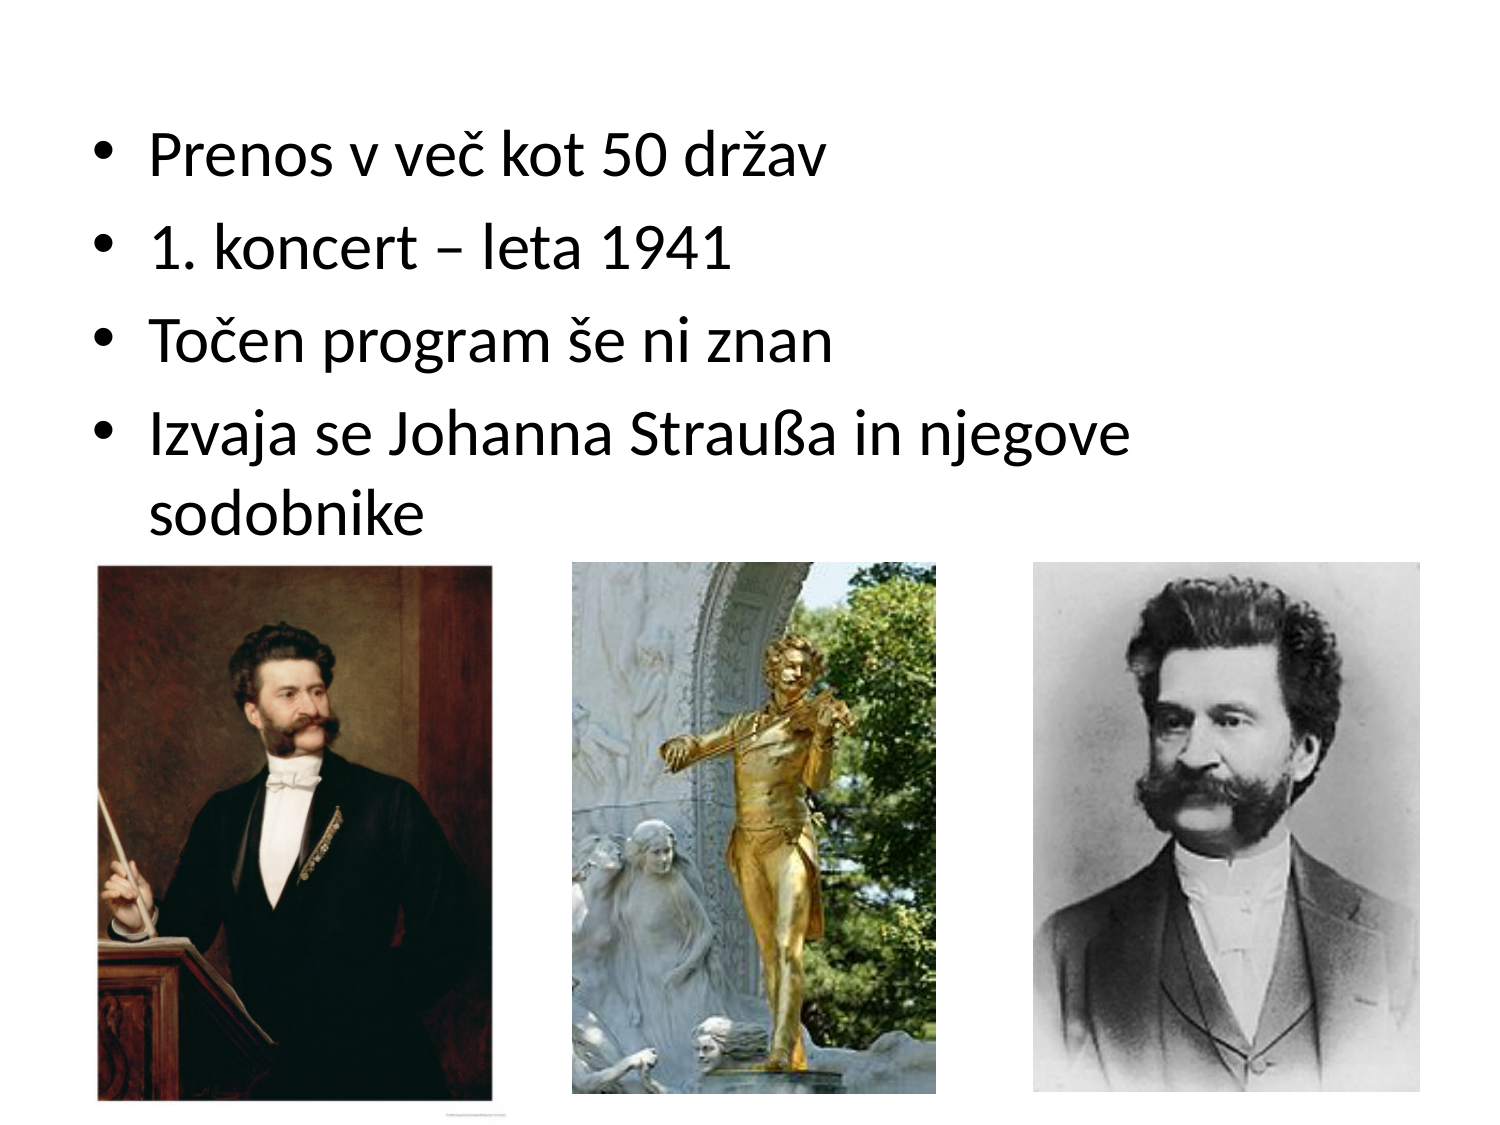

# Prenos v več kot 50 držav
1. koncert – leta 1941
Točen program še ni znan
Izvaja se Johanna Straußa in njegove sodobnike